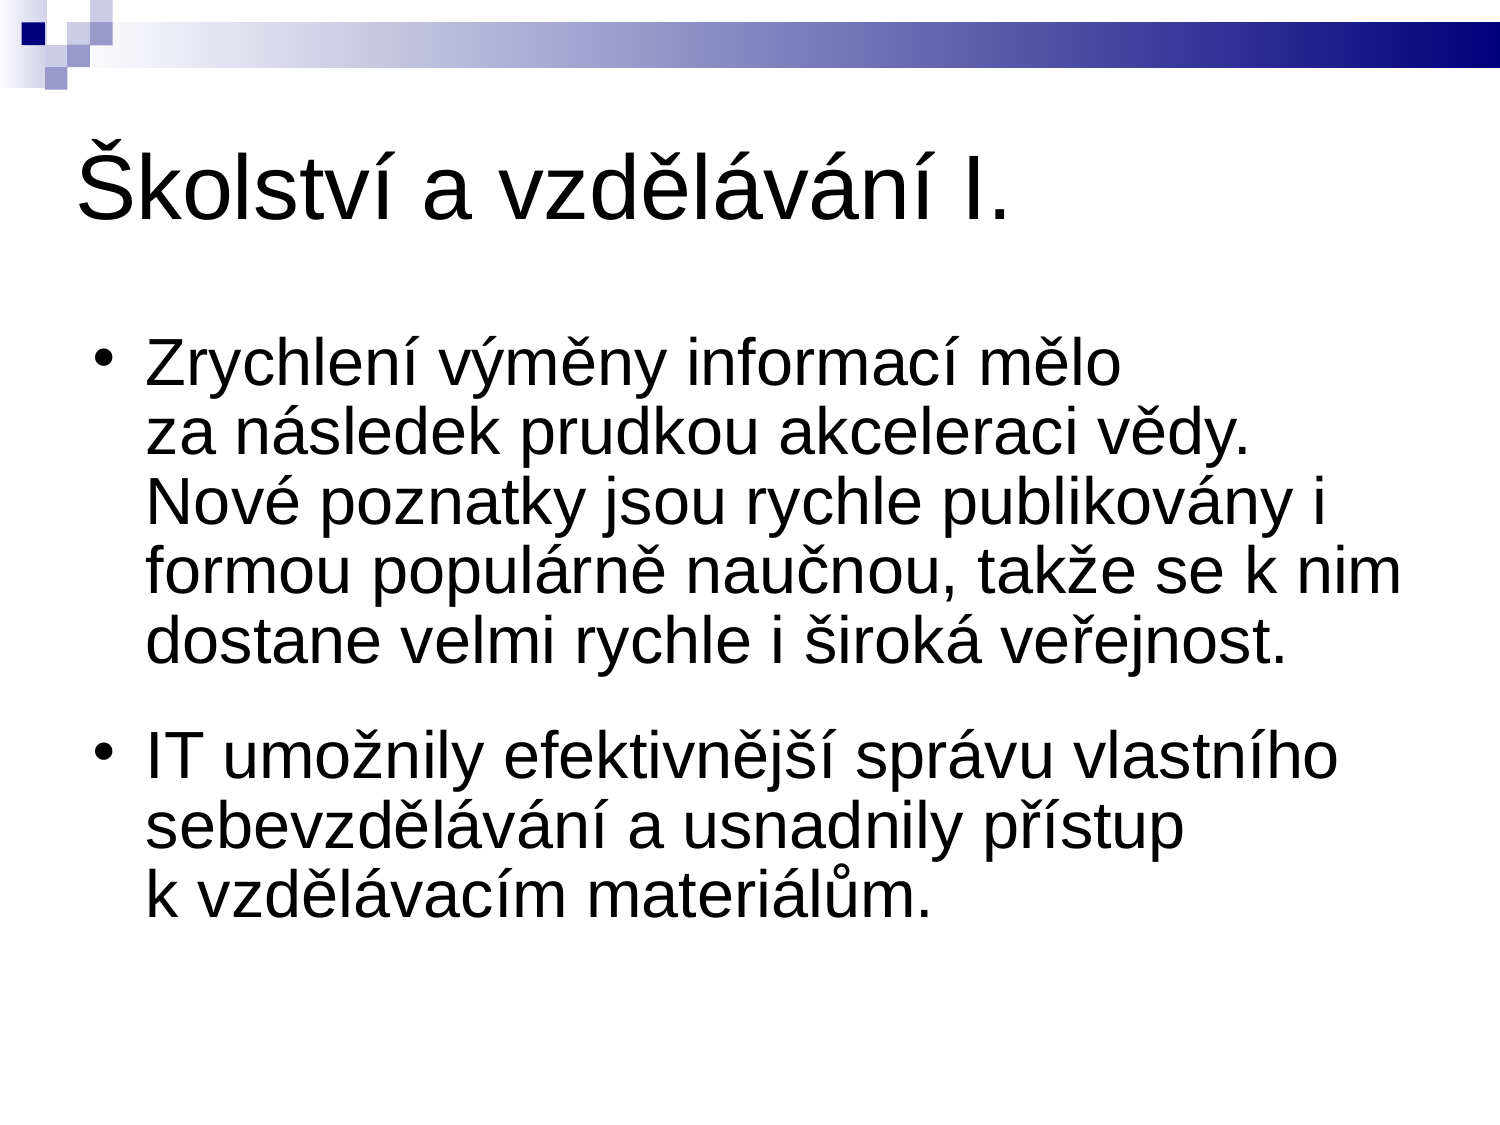

# Školství a vzdělávání I.
Zrychlení výměny informací mělo
za následek prudkou akceleraci vědy. Nové poznatky jsou rychle publikovány i formou populárně naučnou, takže se k nim dostane velmi rychle i široká veřejnost.
IT umožnily efektivnější správu vlastního sebevzdělávání a usnadnily přístup
k vzdělávacím materiálům.